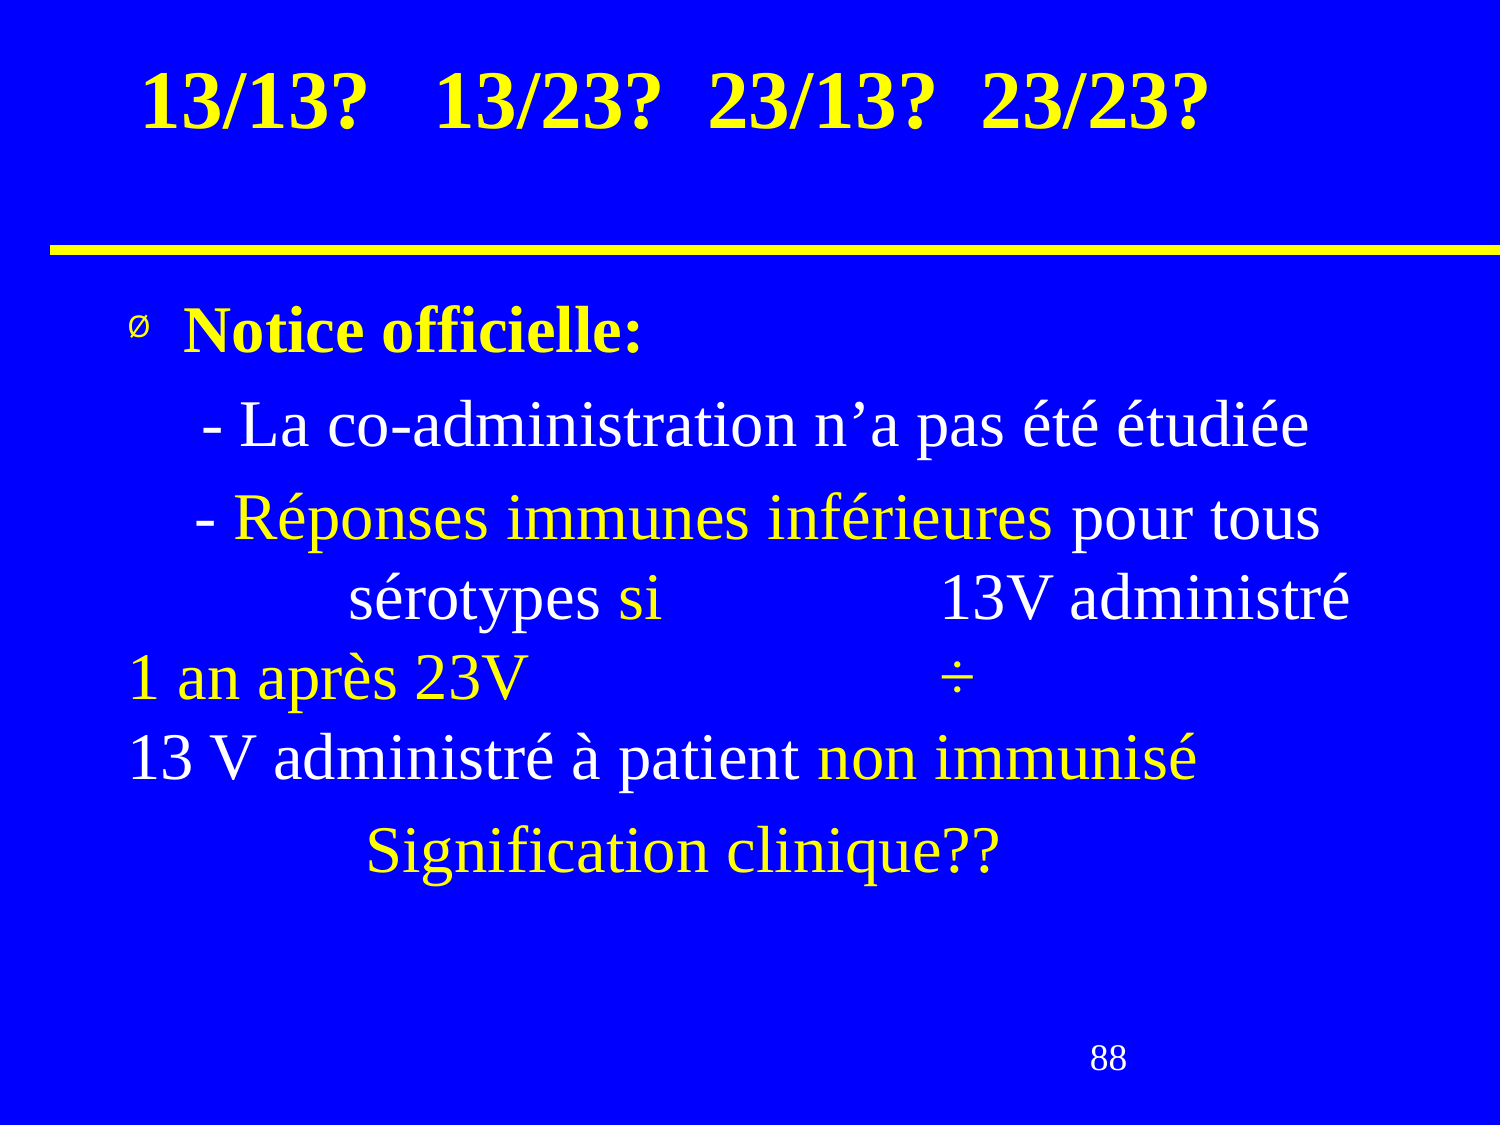

# 13/13? 13/23? 23/13? 23/23?
Notice officielle:
	- La co-administration n’a pas été étudiée
 - Réponses immunes inférieures pour tous 			sérotypes si 				13V administré 1 an après 23V						÷ 					13 V administré à patient non immunisé
 			 Signification clinique??